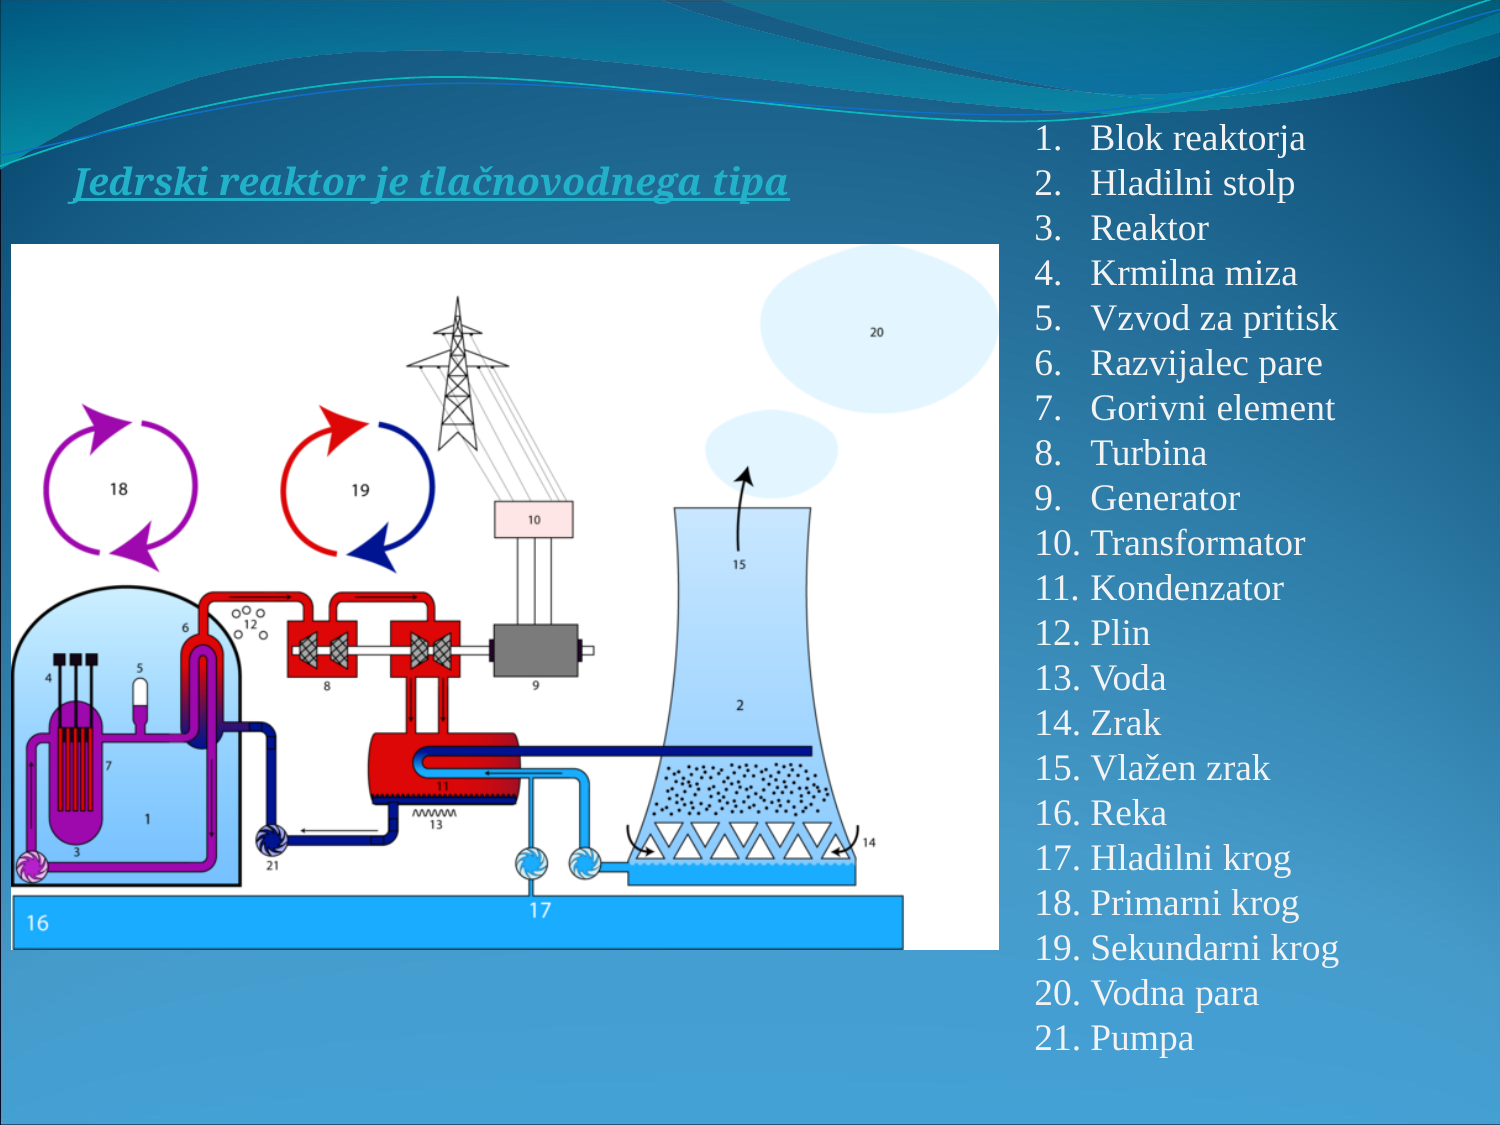

Blok reaktorja
Hladilni stolp
Reaktor
Krmilna miza
Vzvod za pritisk
Razvijalec pare
Gorivni element
Turbina
Generator
Transformator
Kondenzator
Plin
Voda
Zrak
Vlažen zrak
Reka
Hladilni krog
Primarni krog
Sekundarni krog
Vodna para
Pumpa
Jedrski reaktor je tlačnovodnega tipa